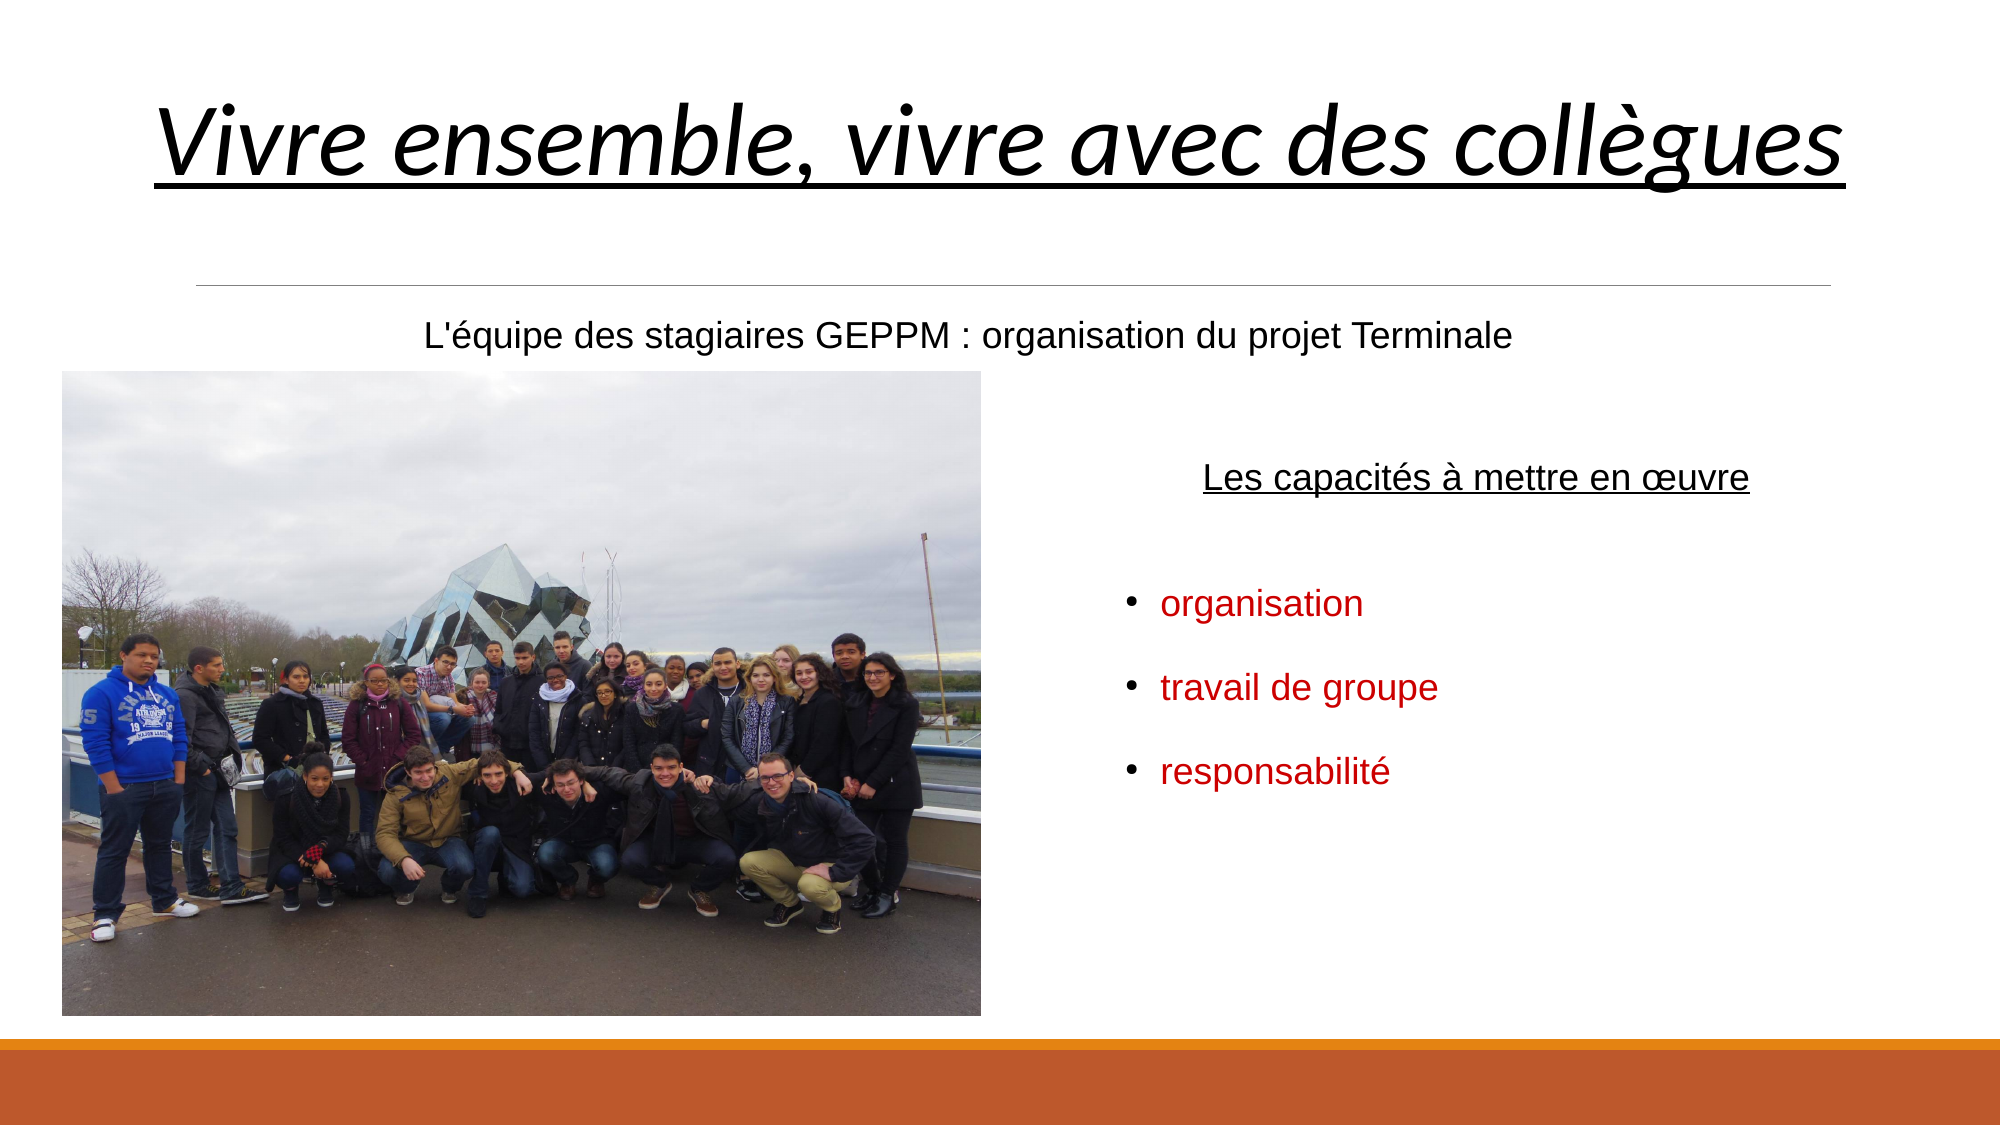

Vivre ensemble, vivre avec des collègues
L'équipe des stagiaires GEPPM : organisation du projet Terminale
Les capacités à mettre en œuvre
organisation
travail de groupe
responsabilité